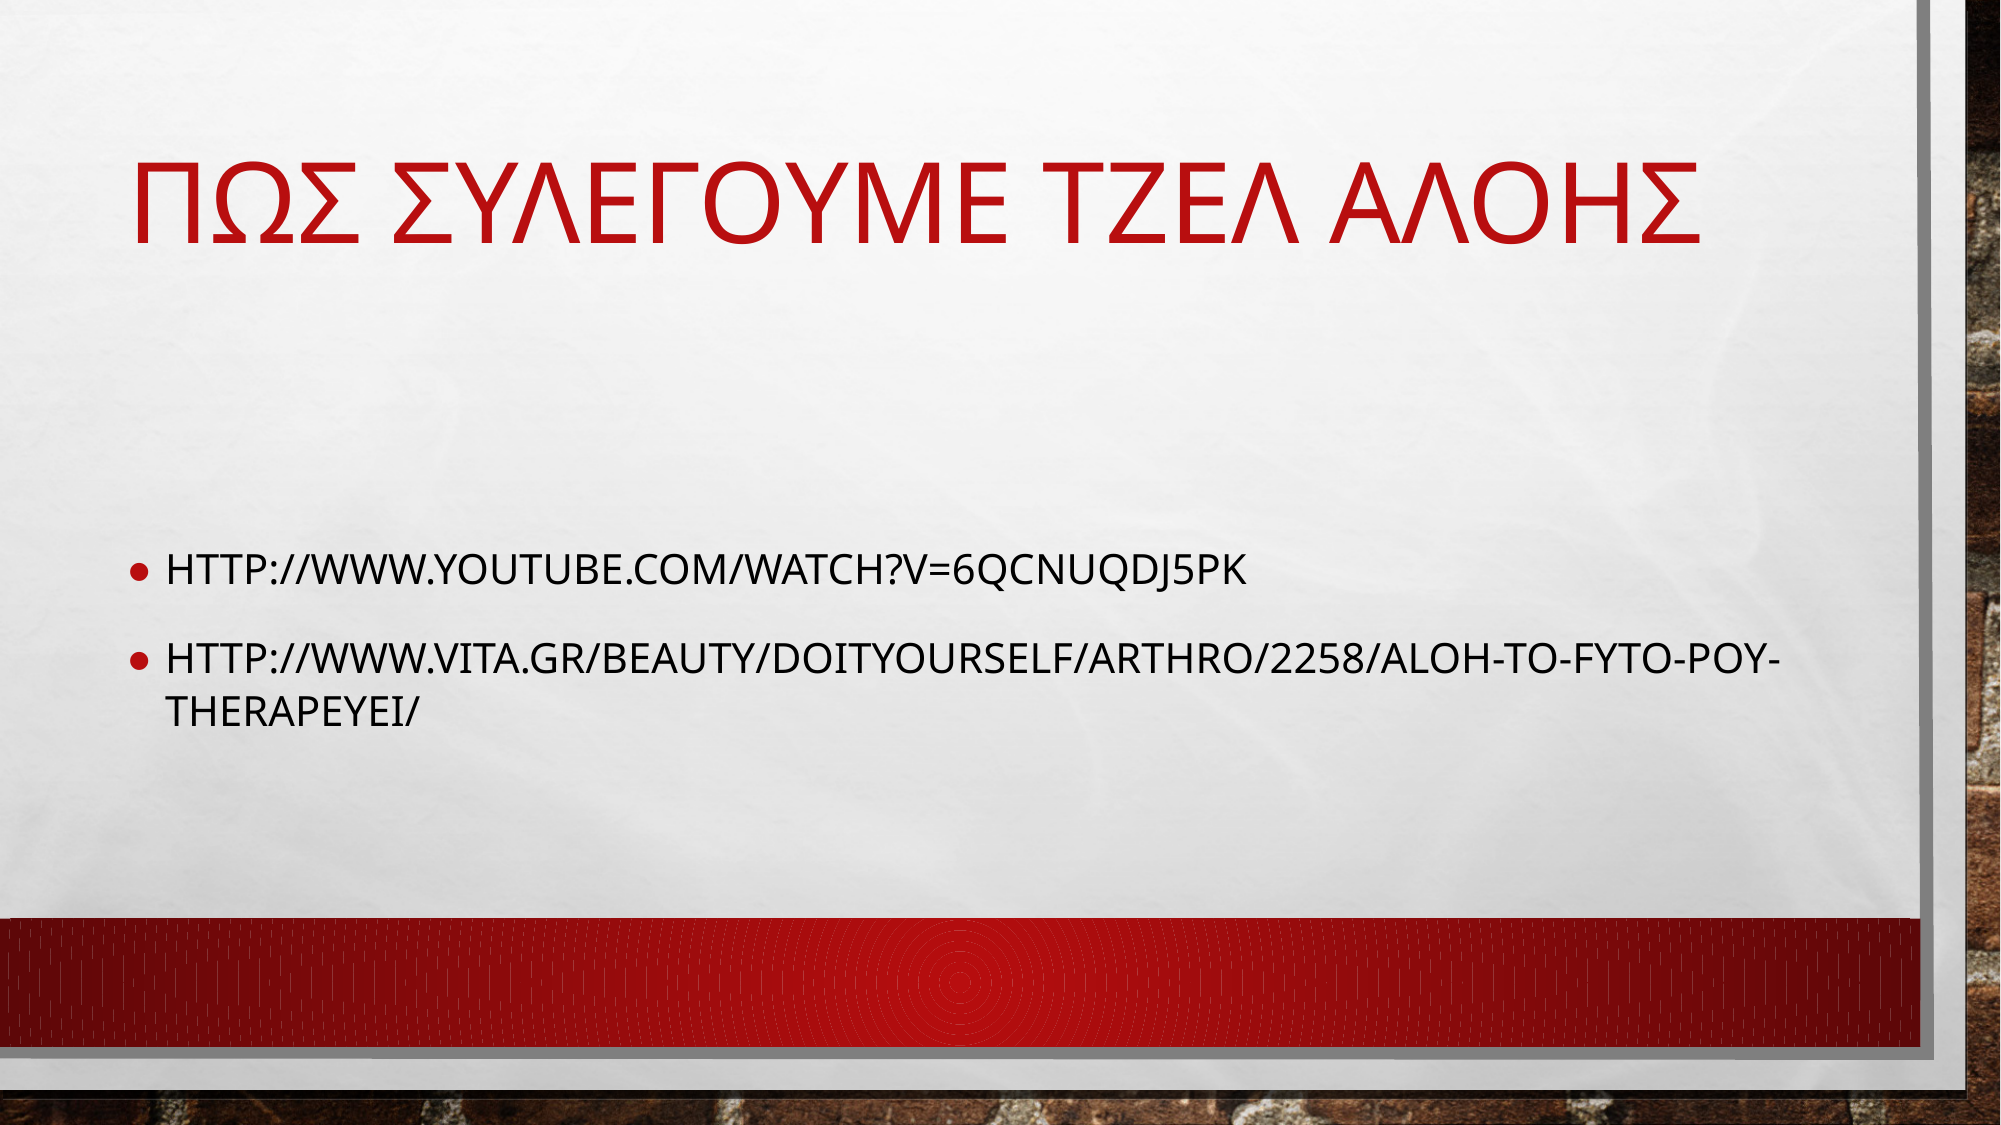

# Πωσ συλεγουμε τζελ αλοησ
http://www.youtube.com/watch?v=6QCNuQdj5pk
http://www.vita.gr/beauty/doityourself/arthro/2258/aloh-to-fyto-poy-therapeyei/